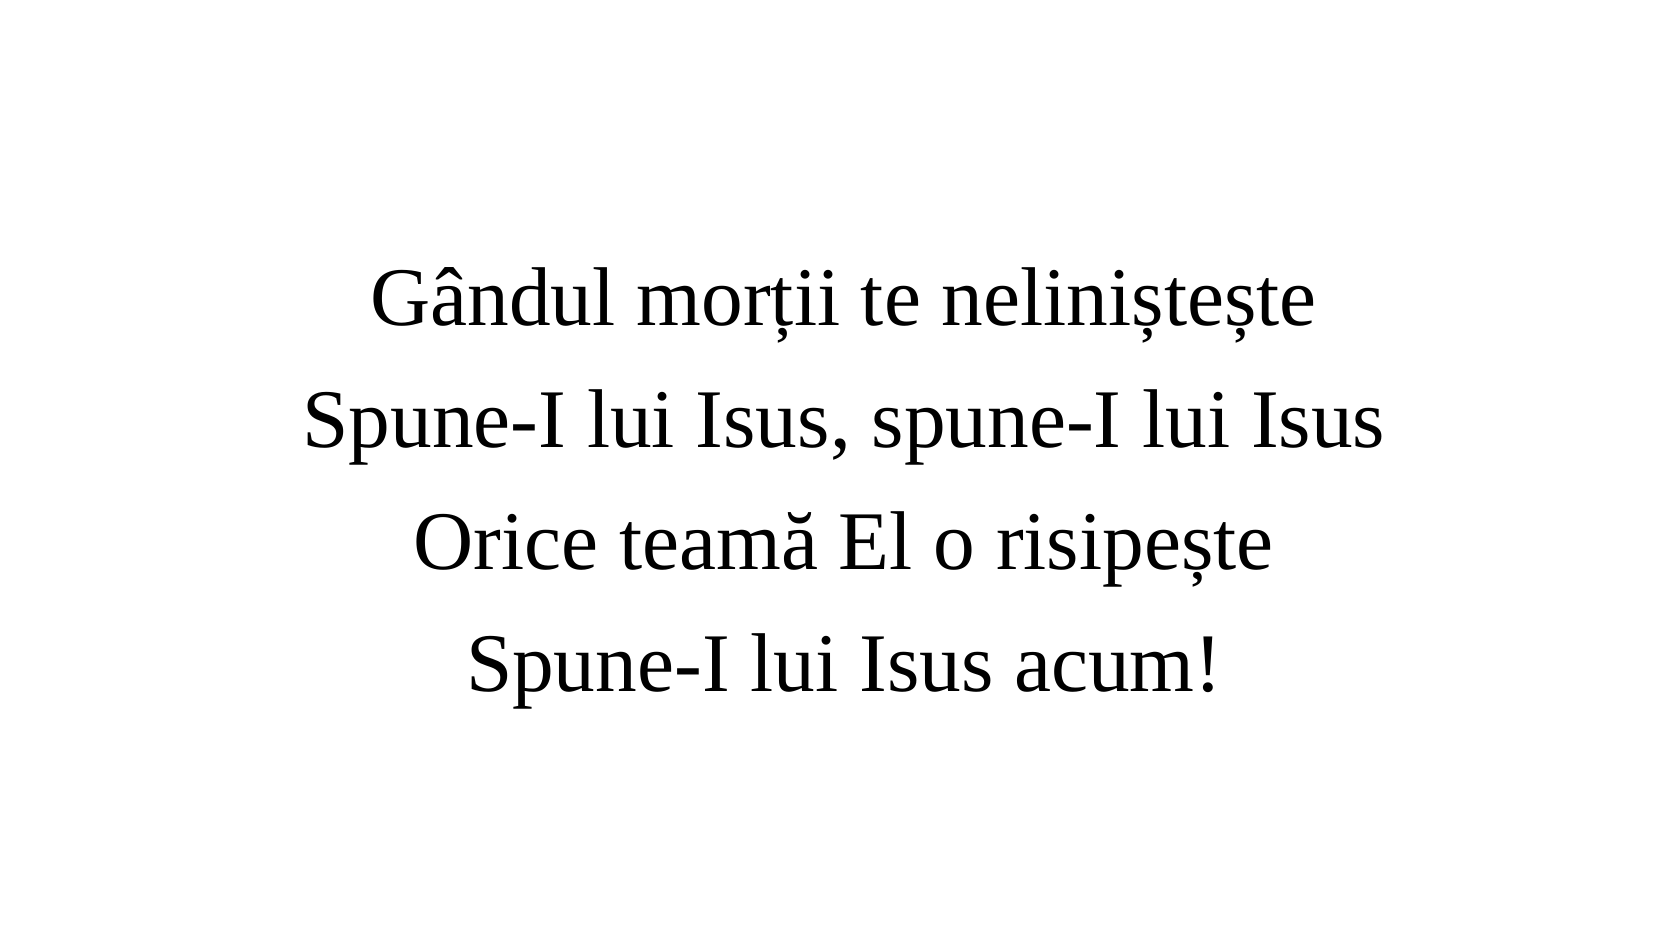

# Gândul morții te neliniștește
Spune-I lui Isus, spune-I lui Isus
Orice teamă El o risipește
Spune-I lui Isus acum!